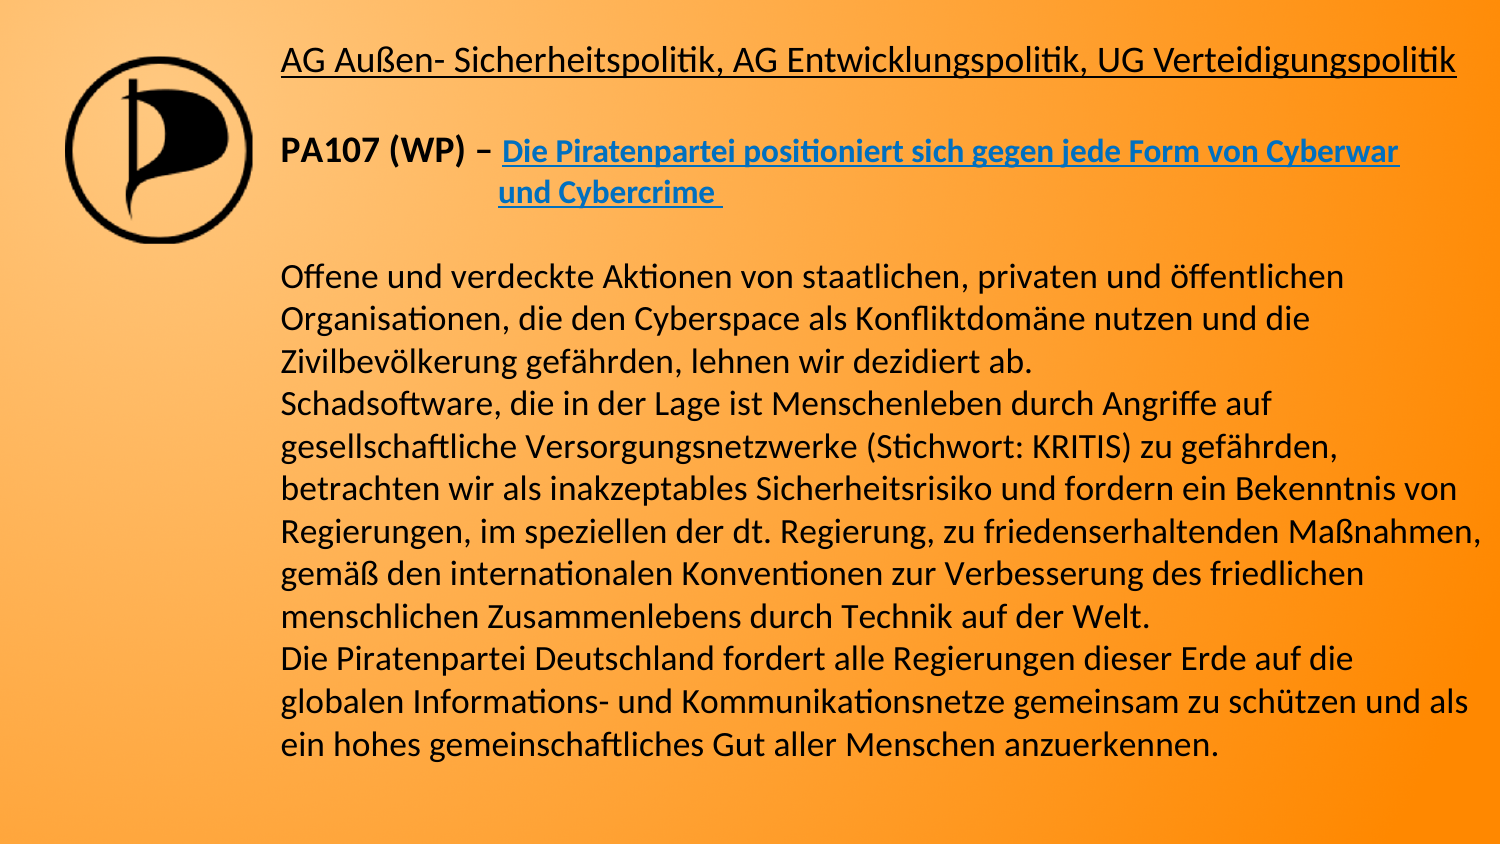

AG Außen- Sicherheitspolitik, AG Entwicklungspolitik, UG Verteidigungspolitik
PA107 (WP) – Die Piratenpartei positioniert sich gegen jede Form von Cyberwar
 und Cybercrime
Offene und verdeckte Aktionen von staatlichen, privaten und öffentlichen Organisationen, die den Cyberspace als Konfliktdomäne nutzen und die Zivilbevölkerung gefährden, lehnen wir dezidiert ab.
Schadsoftware, die in der Lage ist Menschenleben durch Angriffe auf gesellschaftliche Versorgungsnetzwerke (Stichwort: KRITIS) zu gefährden, betrachten wir als inakzeptables Sicherheitsrisiko und fordern ein Bekenntnis von Regierungen, im speziellen der dt. Regierung, zu friedenserhaltenden Maßnahmen, gemäß den internationalen Konventionen zur Verbesserung des friedlichen menschlichen Zusammenlebens durch Technik auf der Welt.
Die Piratenpartei Deutschland fordert alle Regierungen dieser Erde auf die globalen Informations- und Kommunikationsnetze gemeinsam zu schützen und als ein hohes gemeinschaftliches Gut aller Menschen anzuerkennen.